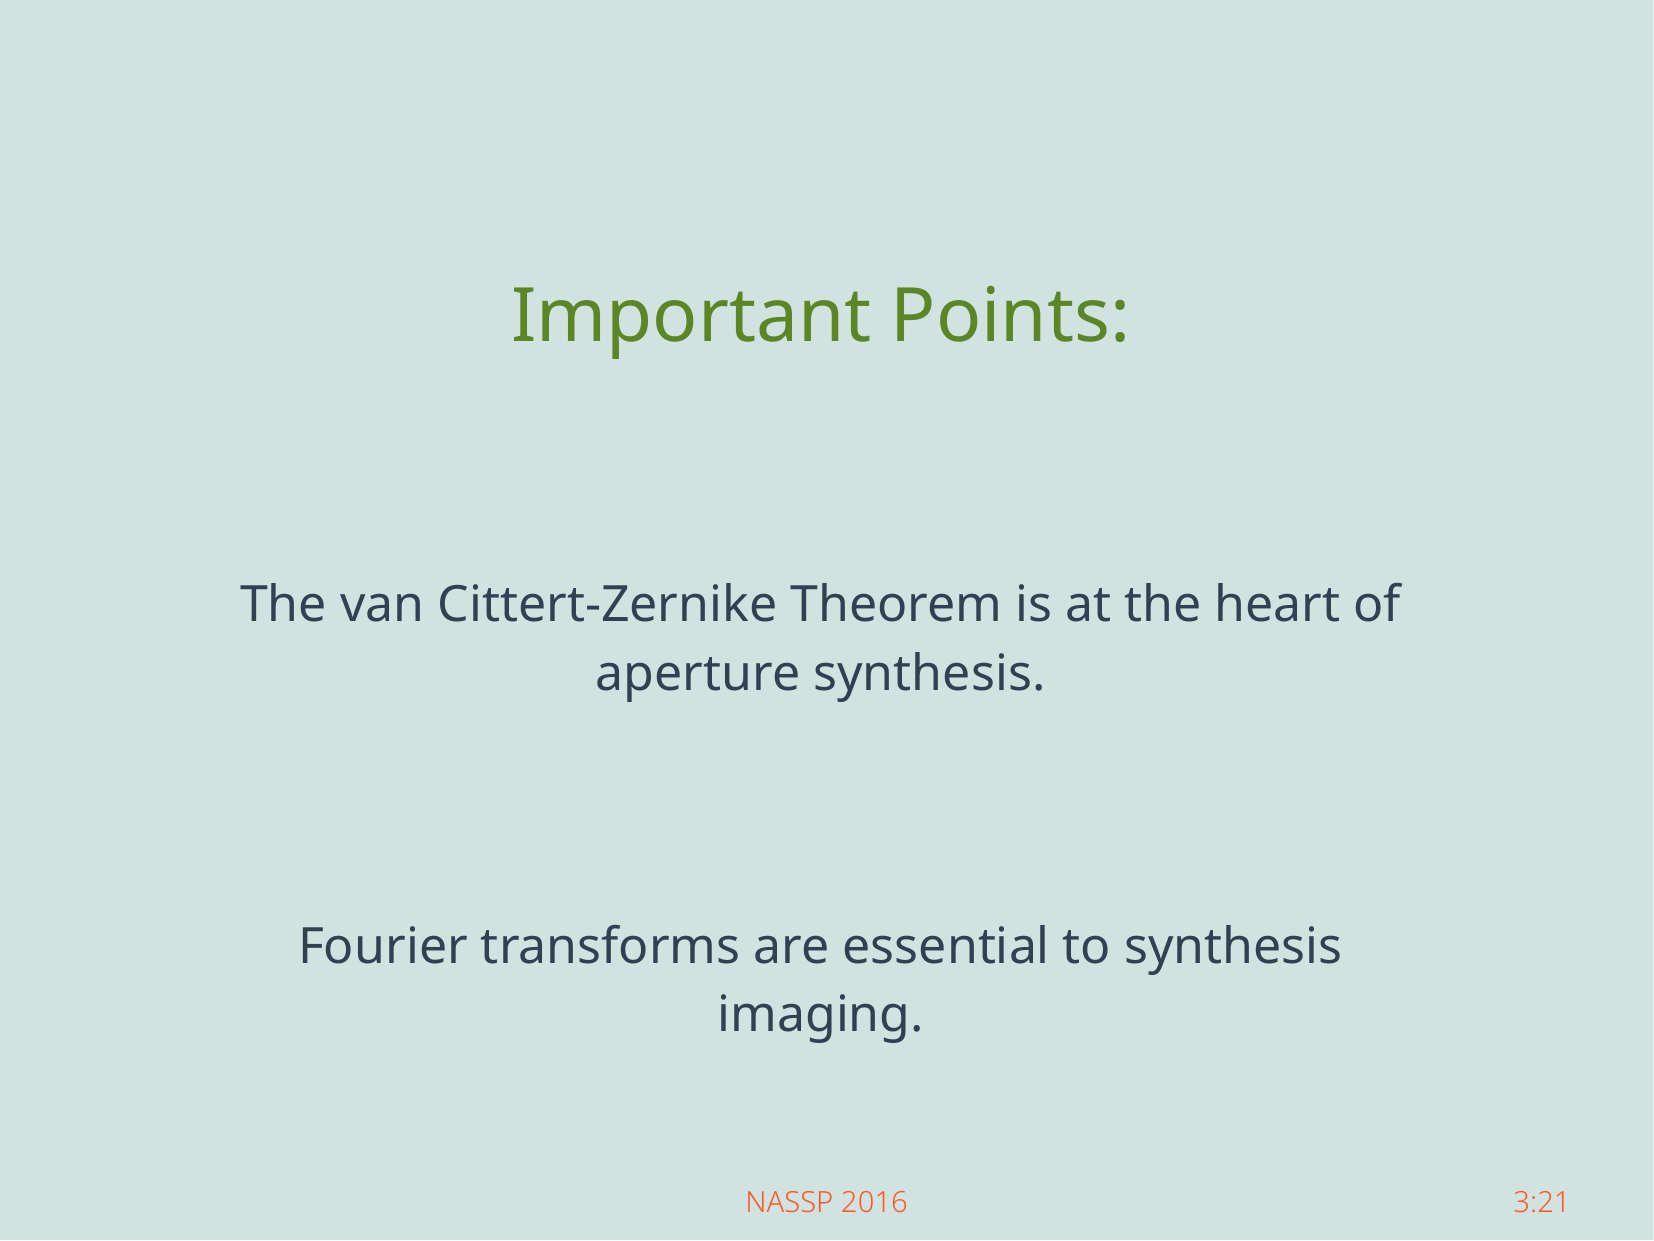

Important Points:
The van Cittert-Zernike Theorem is at the heart of aperture synthesis.
Fourier transforms are essential to synthesis imaging.
NASSP 2016
3